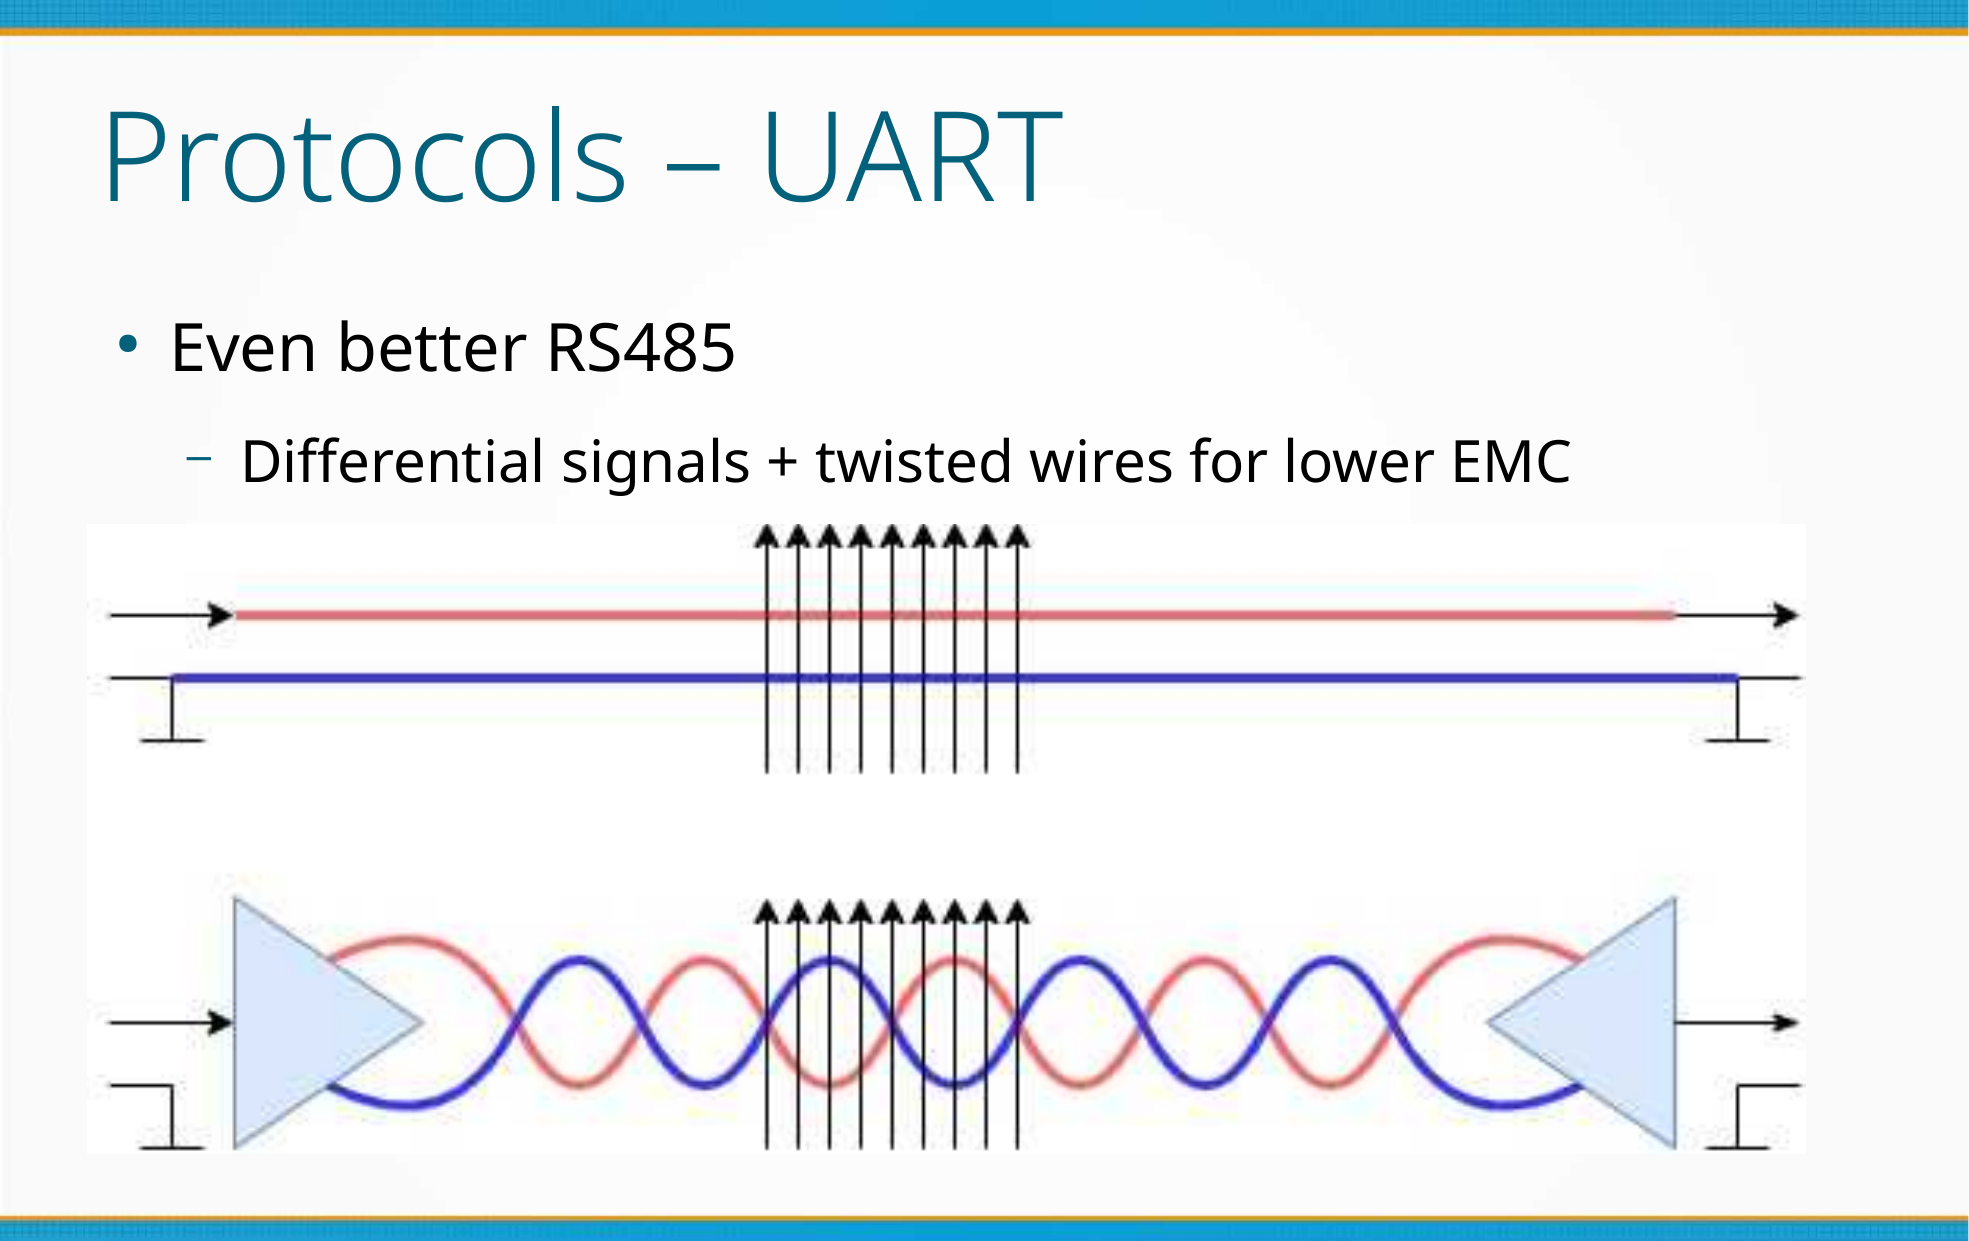

# Protocols – UART
Even better RS485
Differential signals + twisted wires for lower EMC